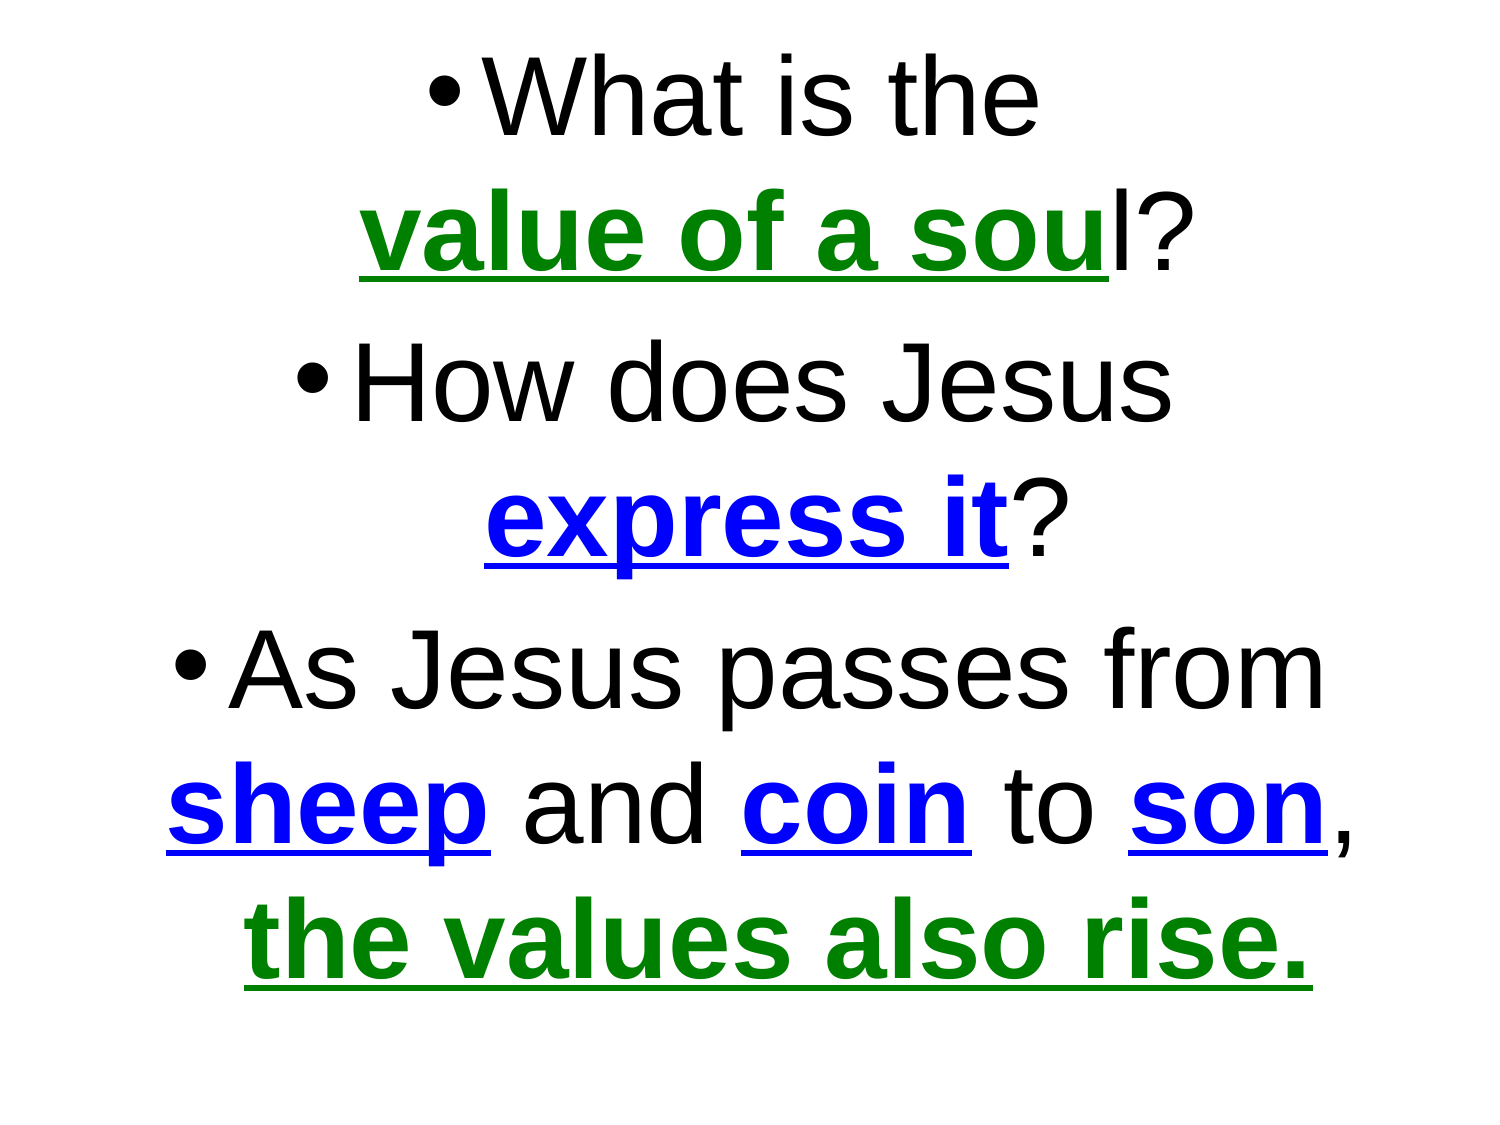

# What is the value of a soul?
How does Jesus
express it?
As Jesus passes from sheep and coin to son,
the values also rise.